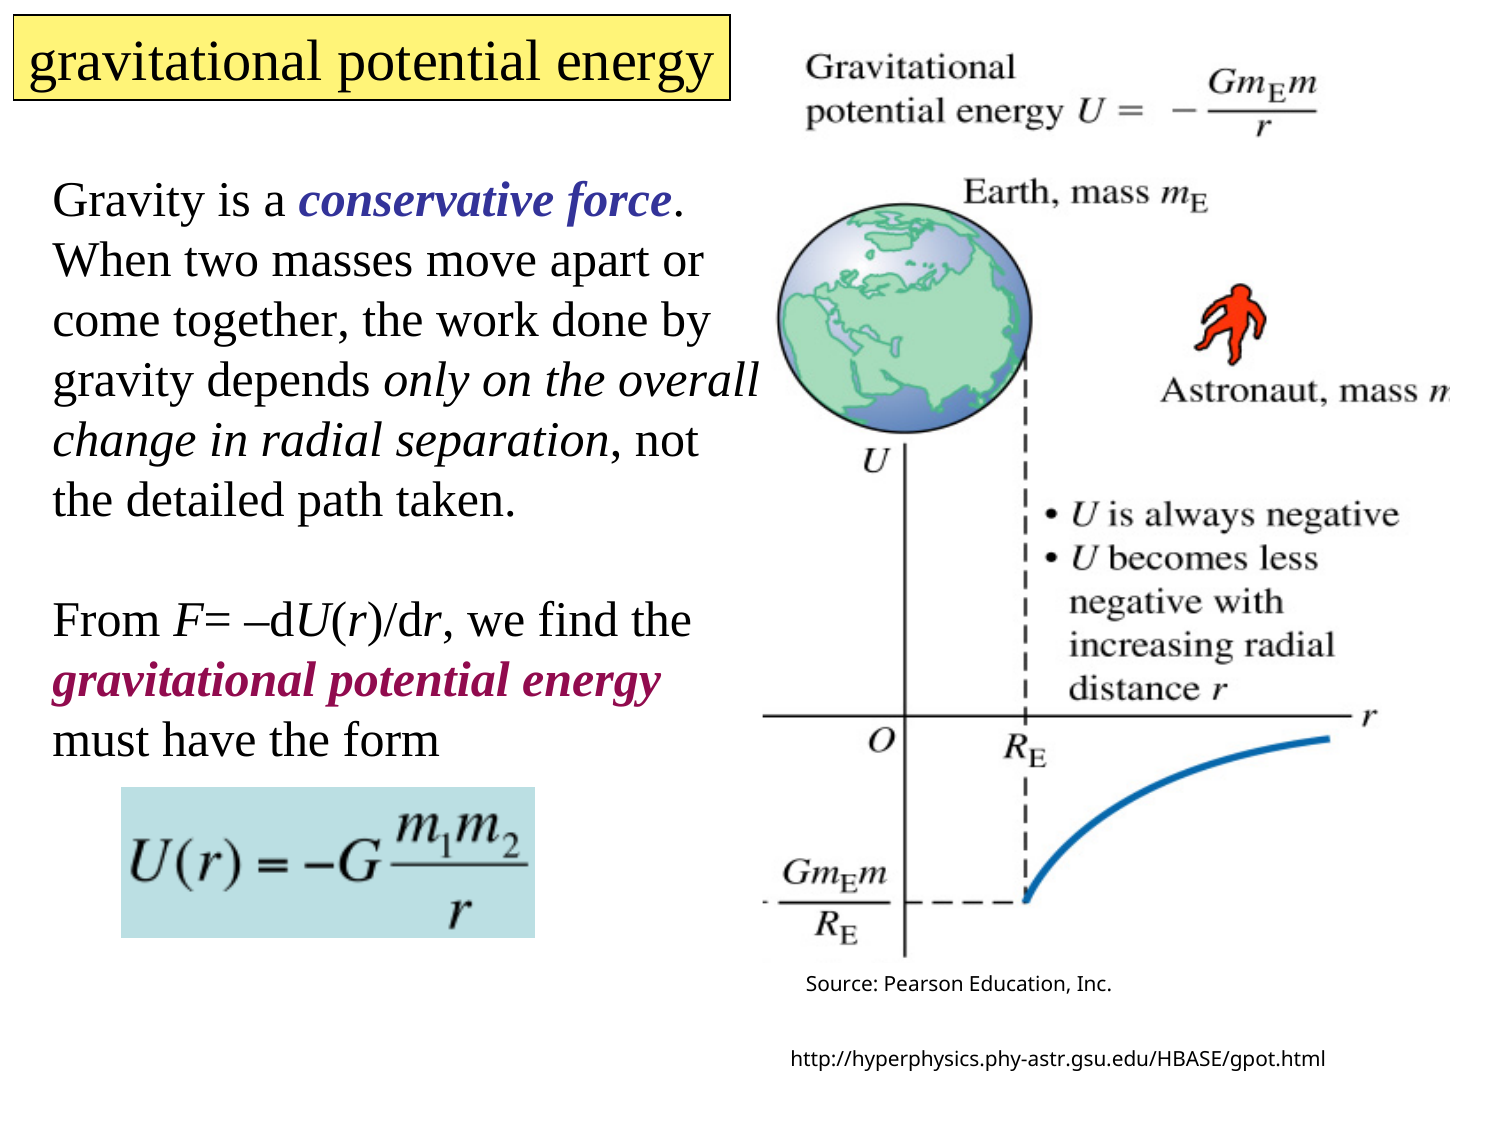

gravitational potential energy
Gravity is a conservative force. When two masses move apart or come together, the work done by gravity depends only on the overall change in radial separation, not the detailed path taken.
From F= –dU(r)/dr, we find the gravitational potential energy
must have the form
Source: Pearson Education, Inc.
http://hyperphysics.phy-astr.gsu.edu/HBASE/gpot.html